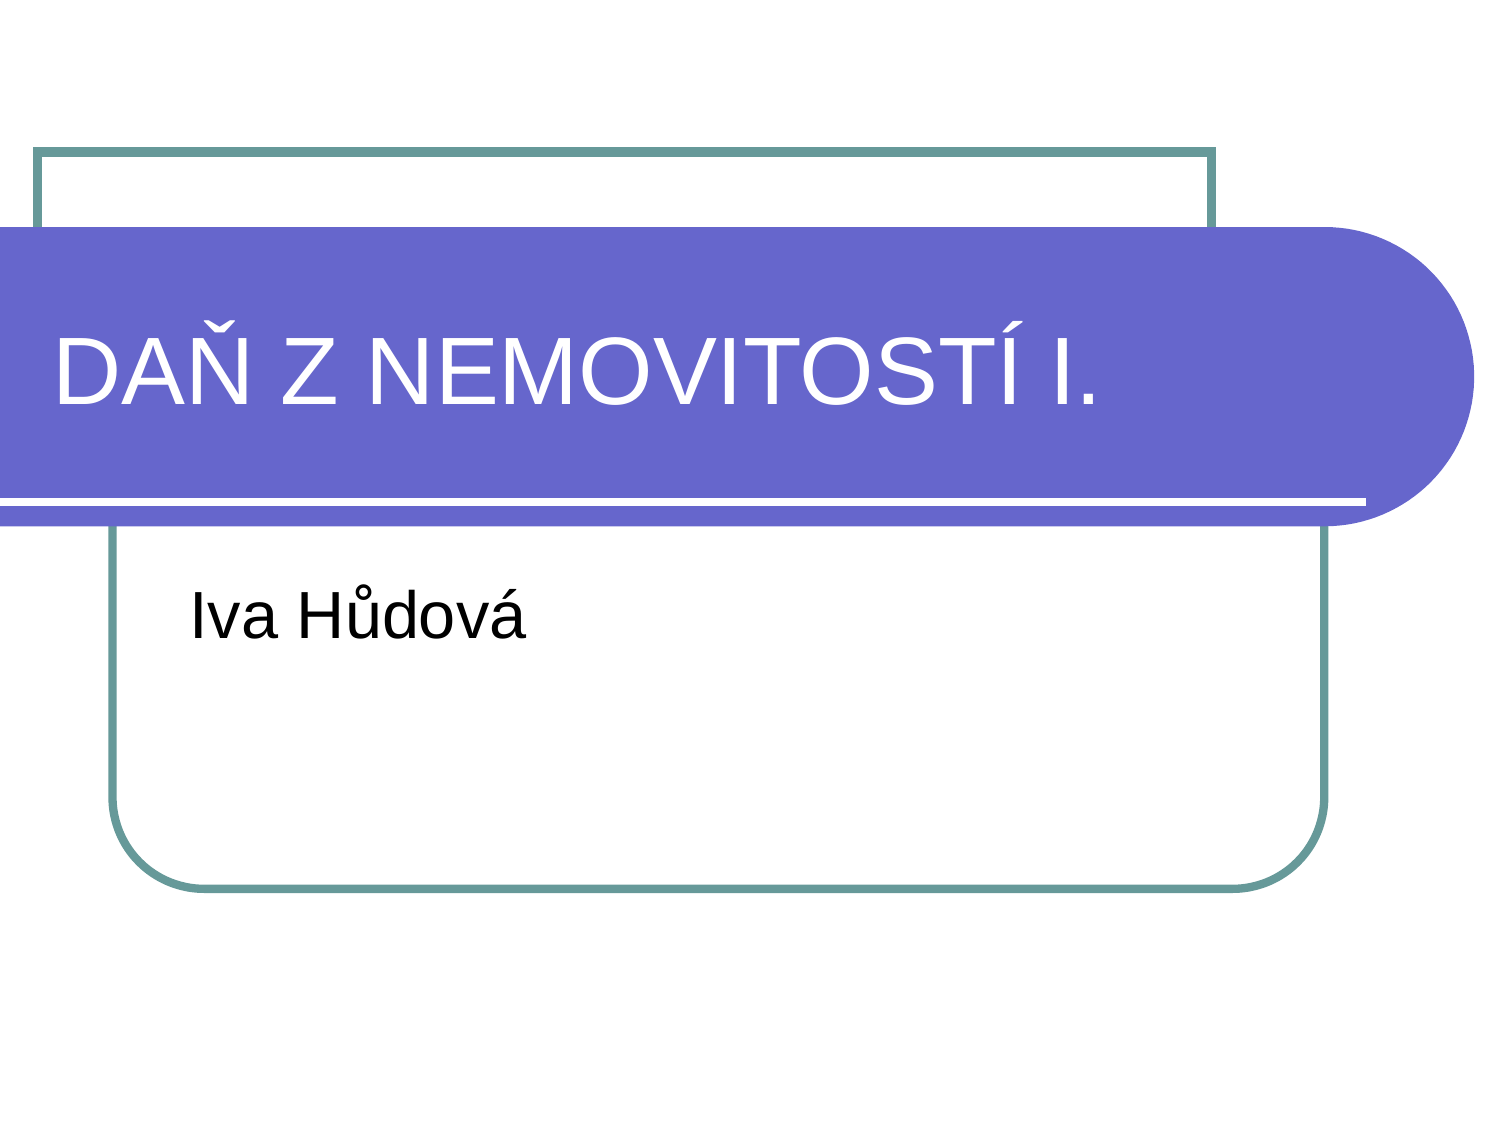

# DAŇ Z NEMOVITOSTÍ I.
Iva Hůdová